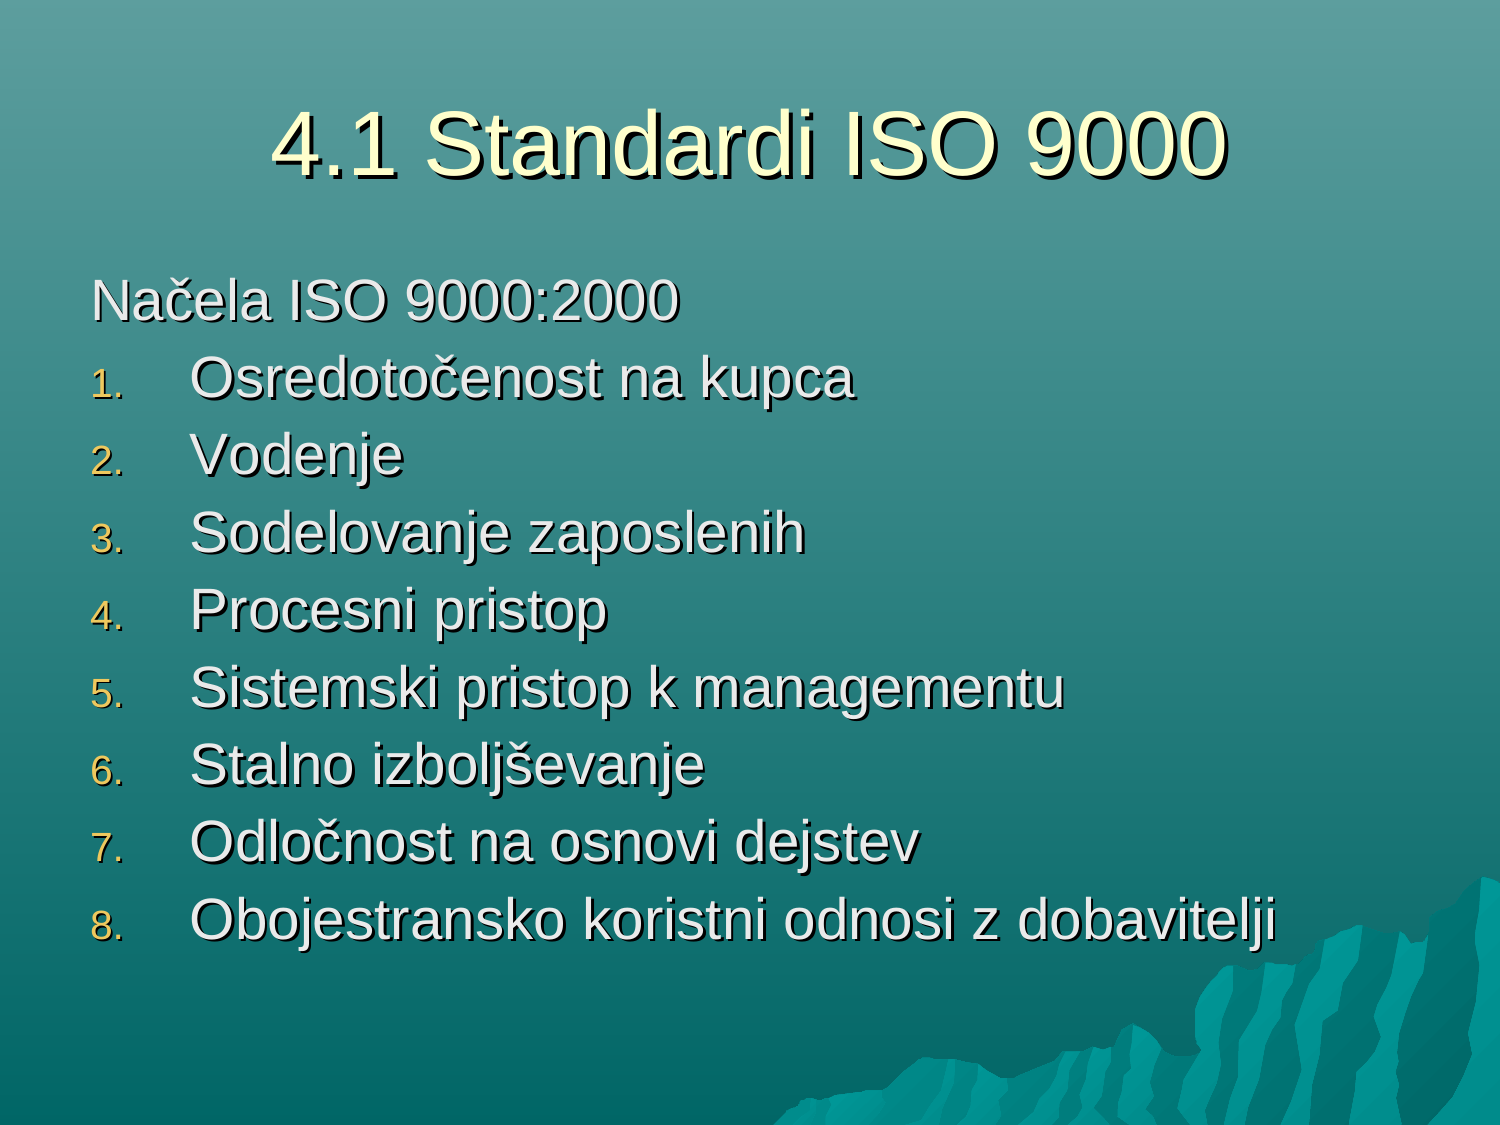

# 4.1 Standardi ISO 9000
Načela ISO 9000:2000
Osredotočenost na kupca
Vodenje
Sodelovanje zaposlenih
Procesni pristop
Sistemski pristop k managementu
Stalno izboljševanje
Odločnost na osnovi dejstev
Obojestransko koristni odnosi z dobavitelji